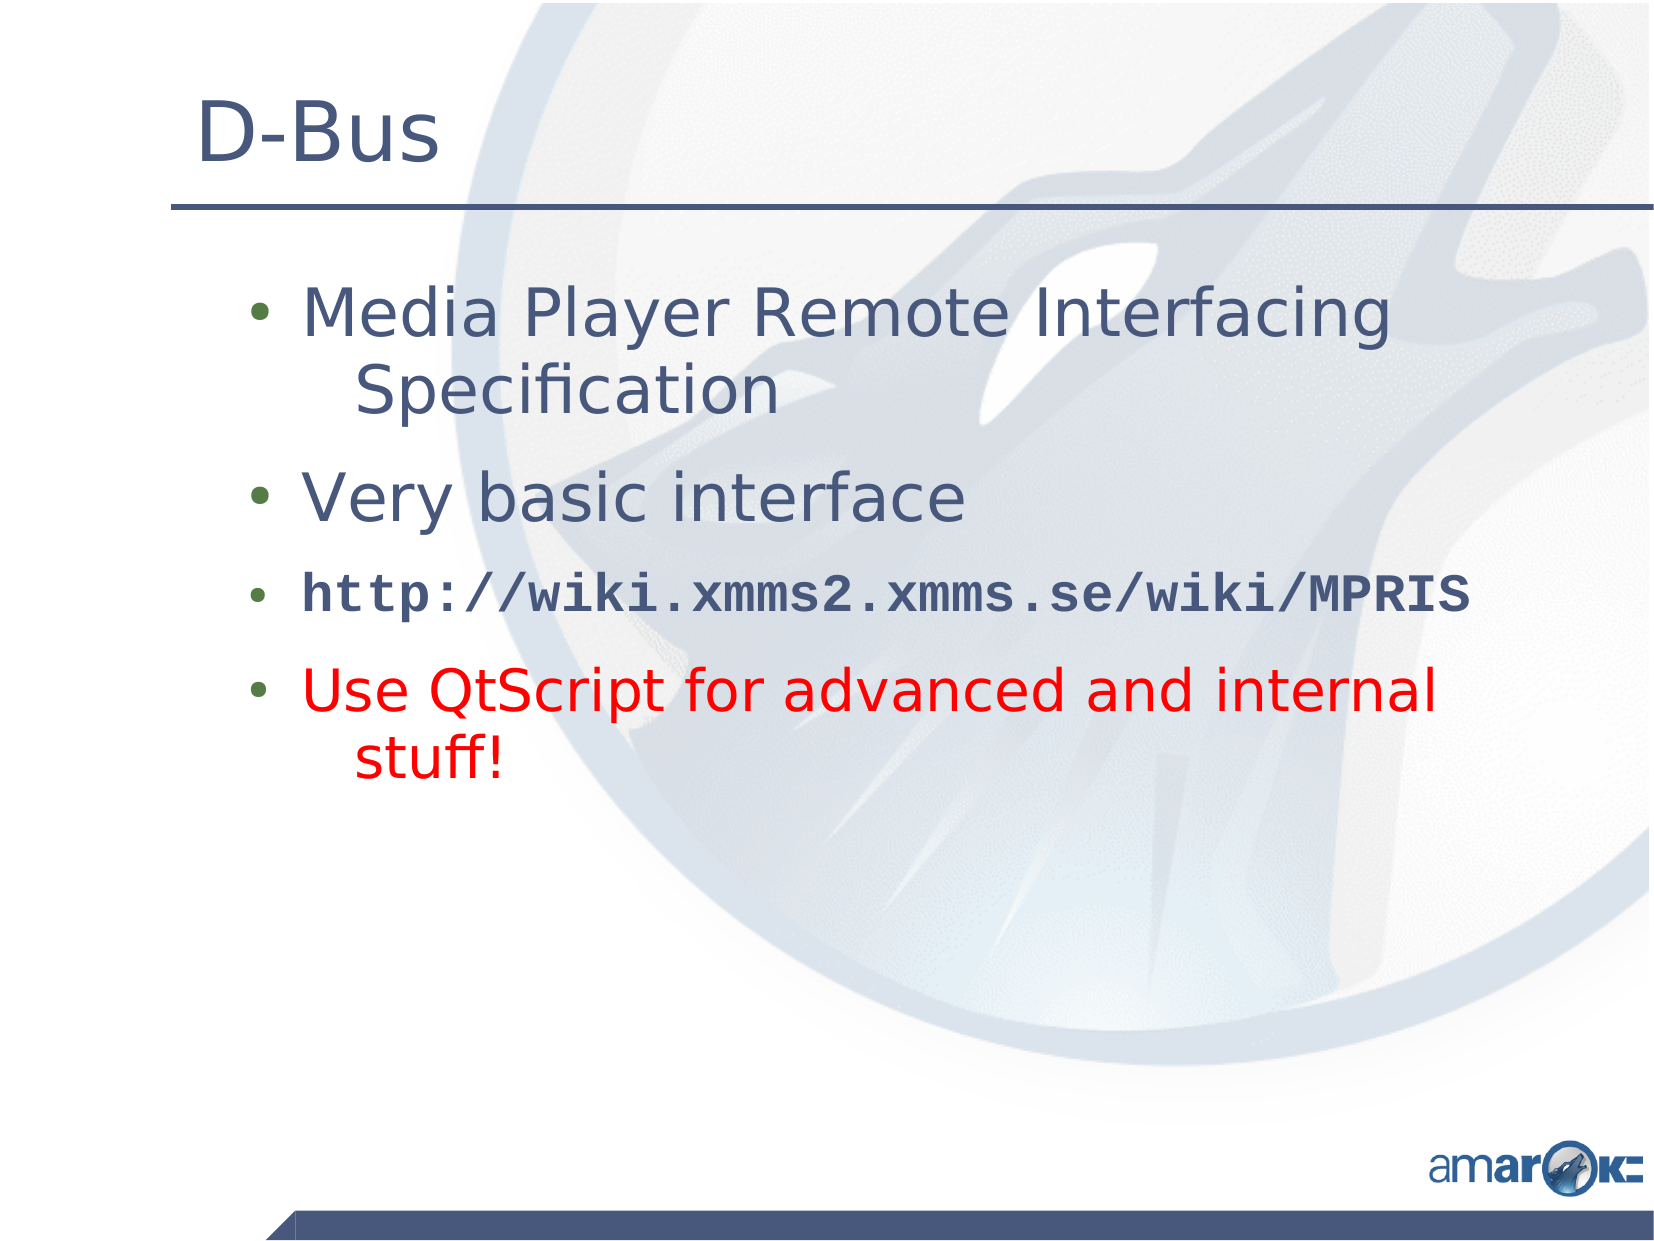

# D-Bus
Media Player Remote Interfacing Specification
Very basic interface
http://wiki.xmms2.xmms.se/wiki/MPRIS
Use QtScript for advanced and internal stuff!